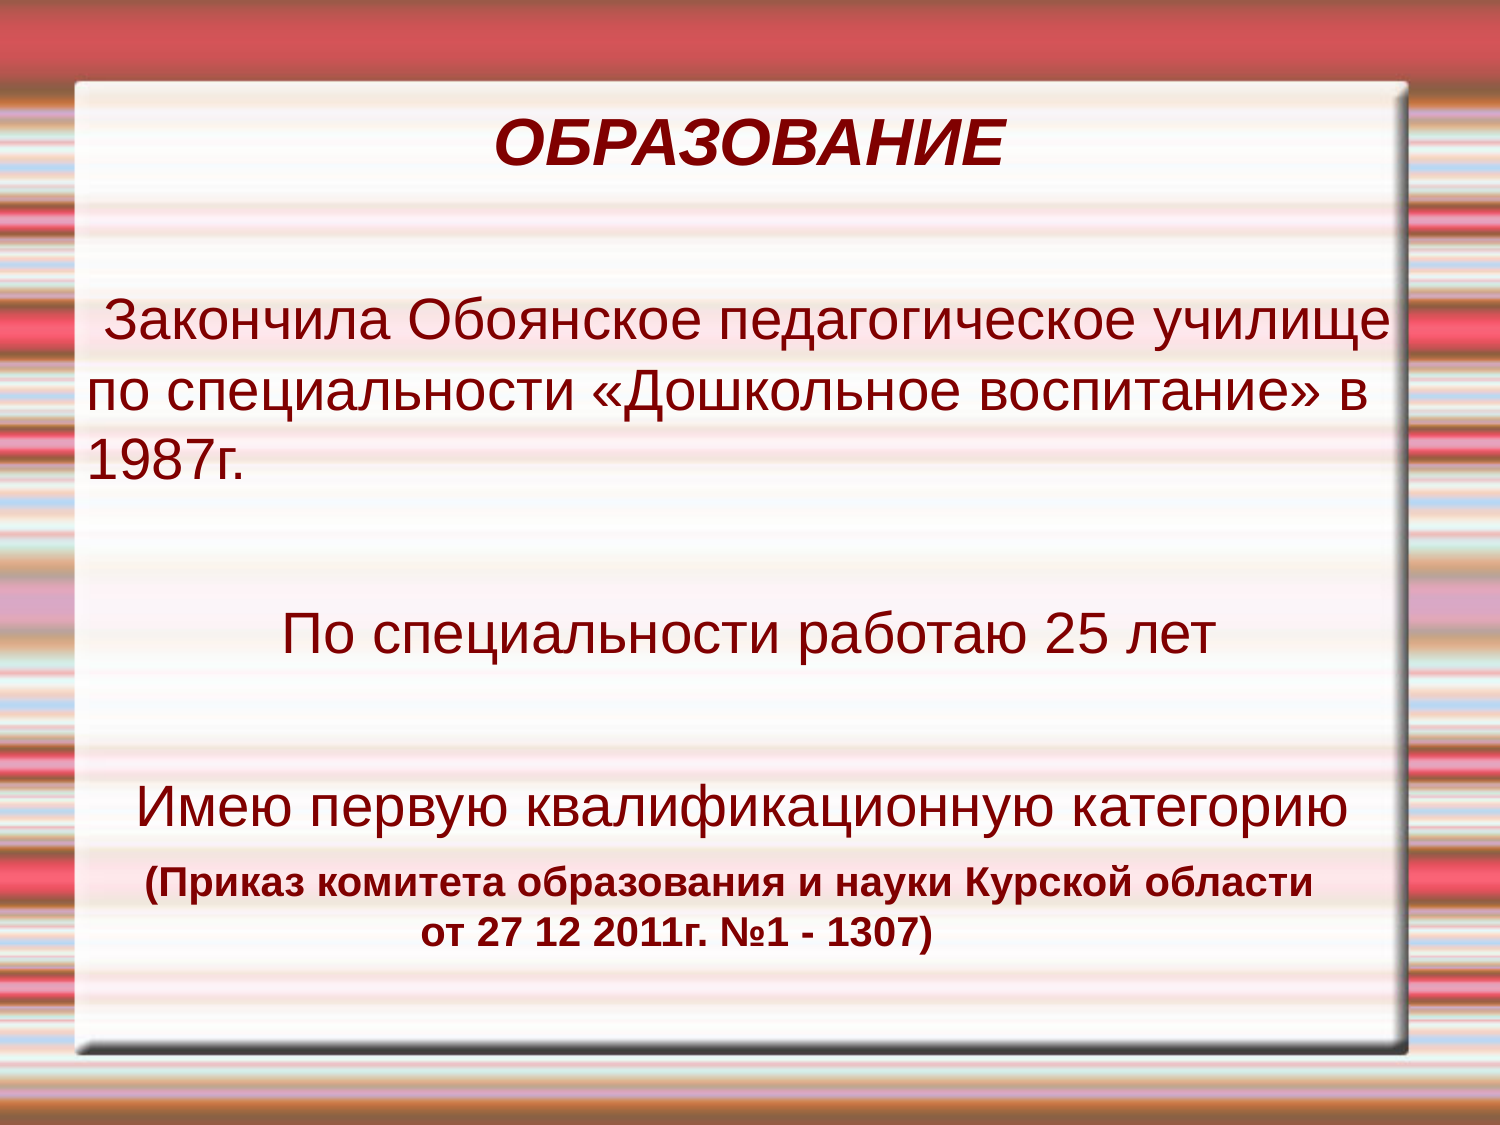

# ОБРАЗОВАНИЕ
 Закончила Обоянское педагогическое училище по специальности «Дошкольное воспитание» в 1987г.
 По специальности работаю 25 лет
 Имею первую квалификационную категорию
 (Приказ комитета образования и науки Курской области от 27 12 2011г. №1 - 1307)